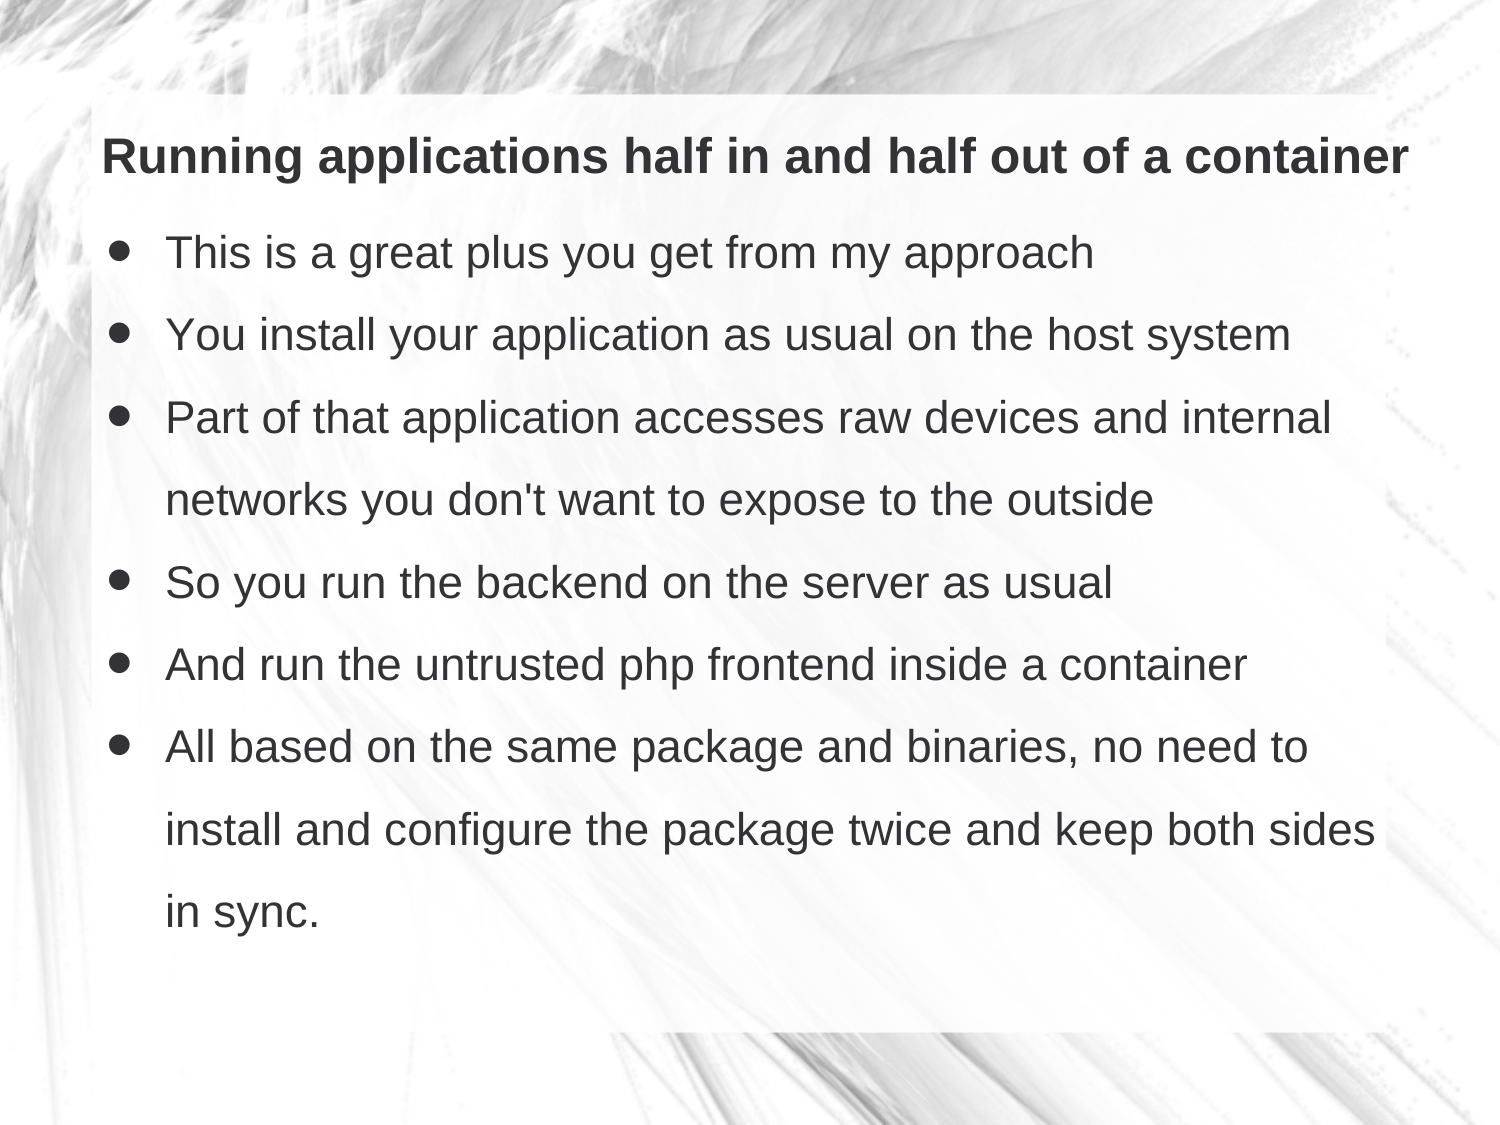

# Running applications half in and half out of a container
This is a great plus you get from my approach
You install your application as usual on the host system
Part of that application accesses raw devices and internal networks you don't want to expose to the outside
So you run the backend on the server as usual
And run the untrusted php frontend inside a container
All based on the same package and binaries, no need to install and configure the package twice and keep both sides in sync.